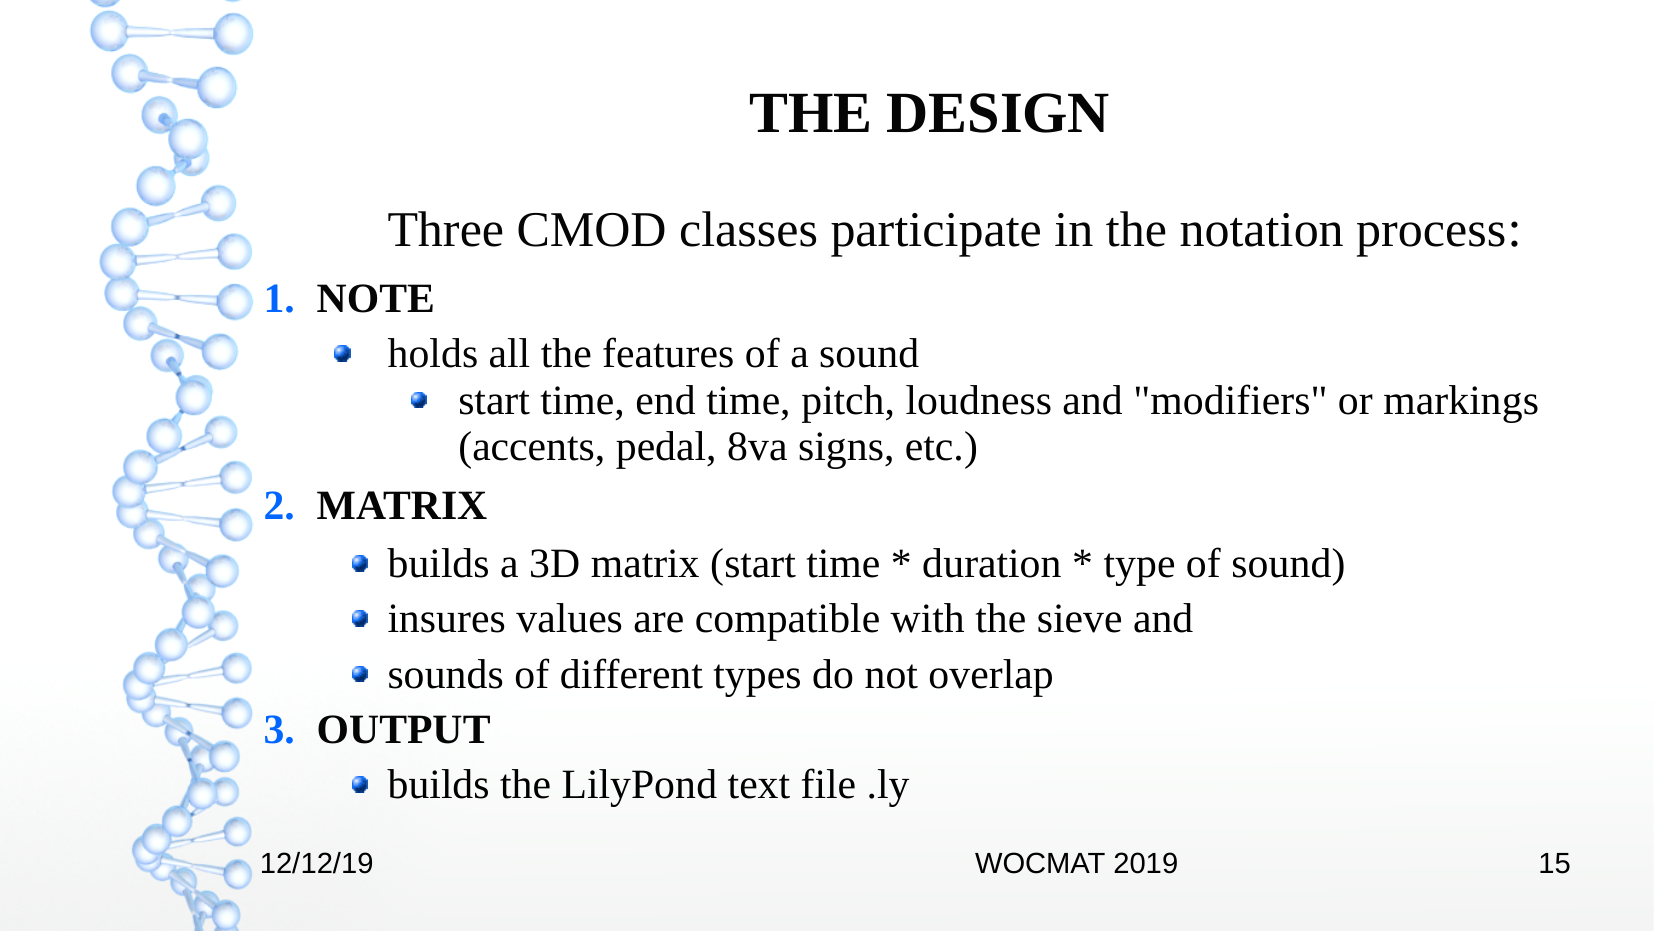

# THE DESIGN
Three CMOD classes participate in the notation process:
NOTE
holds all the features of a sound
start time, end time, pitch, loudness and "modifiers" or markings (accents, pedal, 8va signs, etc.)
MATRIX
builds a 3D matrix (start time * duration * type of sound)
insures values are compatible with the sieve and
sounds of different types do not overlap
OUTPUT
builds the LilyPond text file .ly
12/12/19
WOCMAT 2019
15